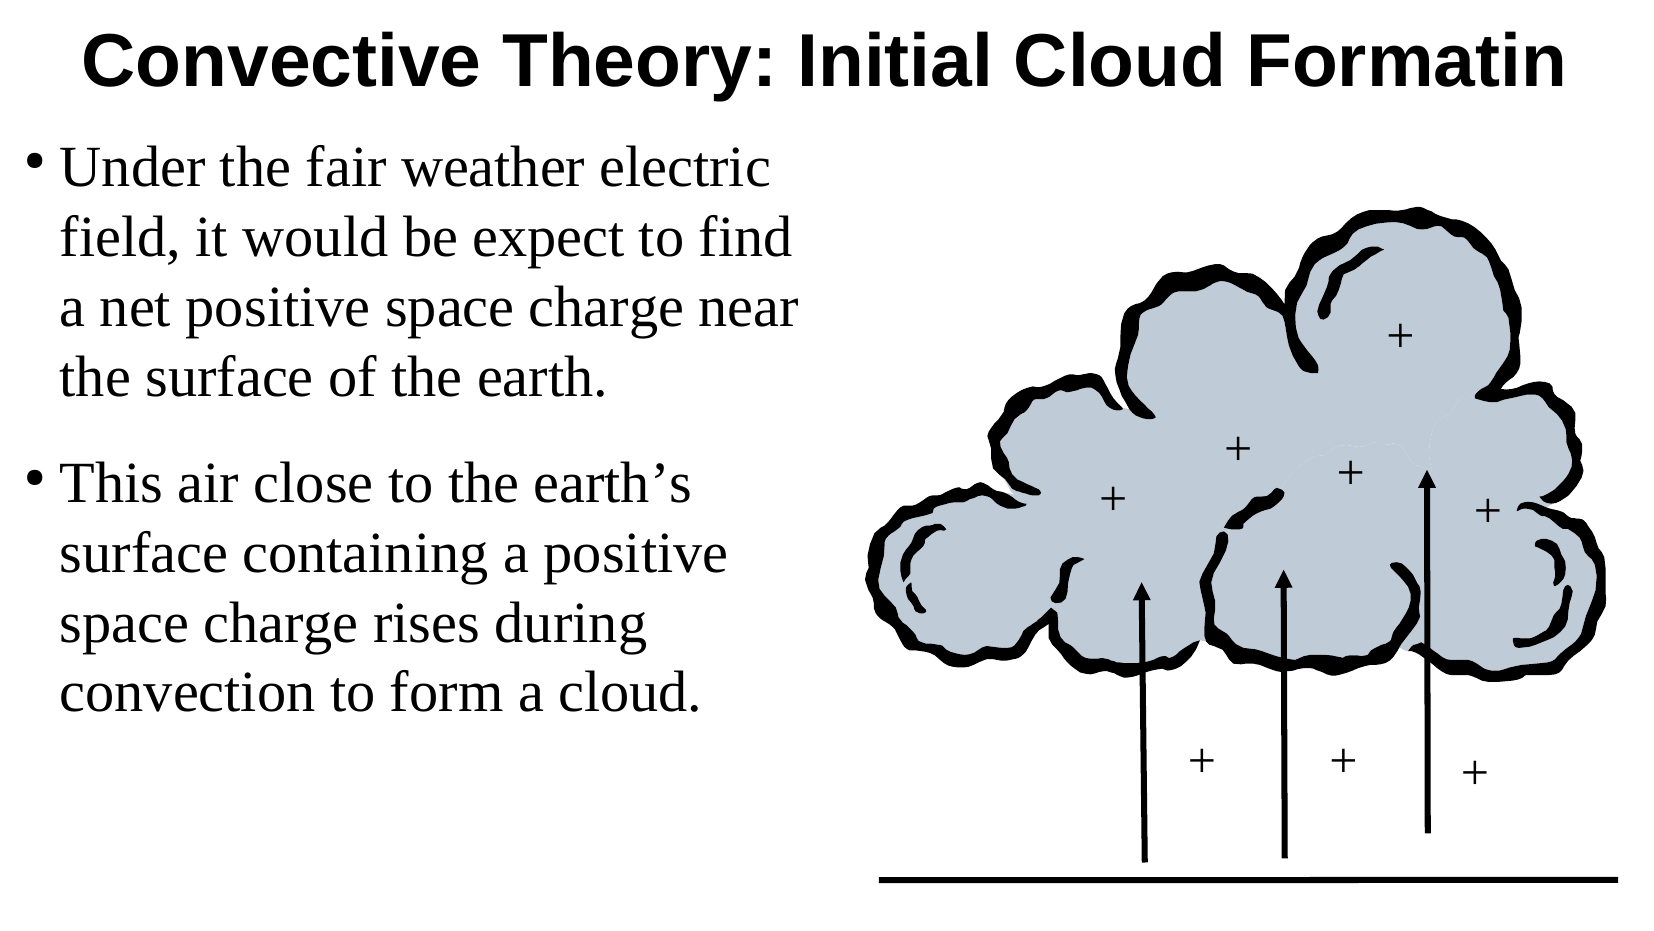

# Convective Theory: Initial Cloud Formatin
Under the fair weather electric field, it would be expect to find a net positive space charge near the surface of the earth.
This air close to the earth’s surface containing a positive space charge rises during convection to form a cloud.
+
+
+
+
+
+
+
+